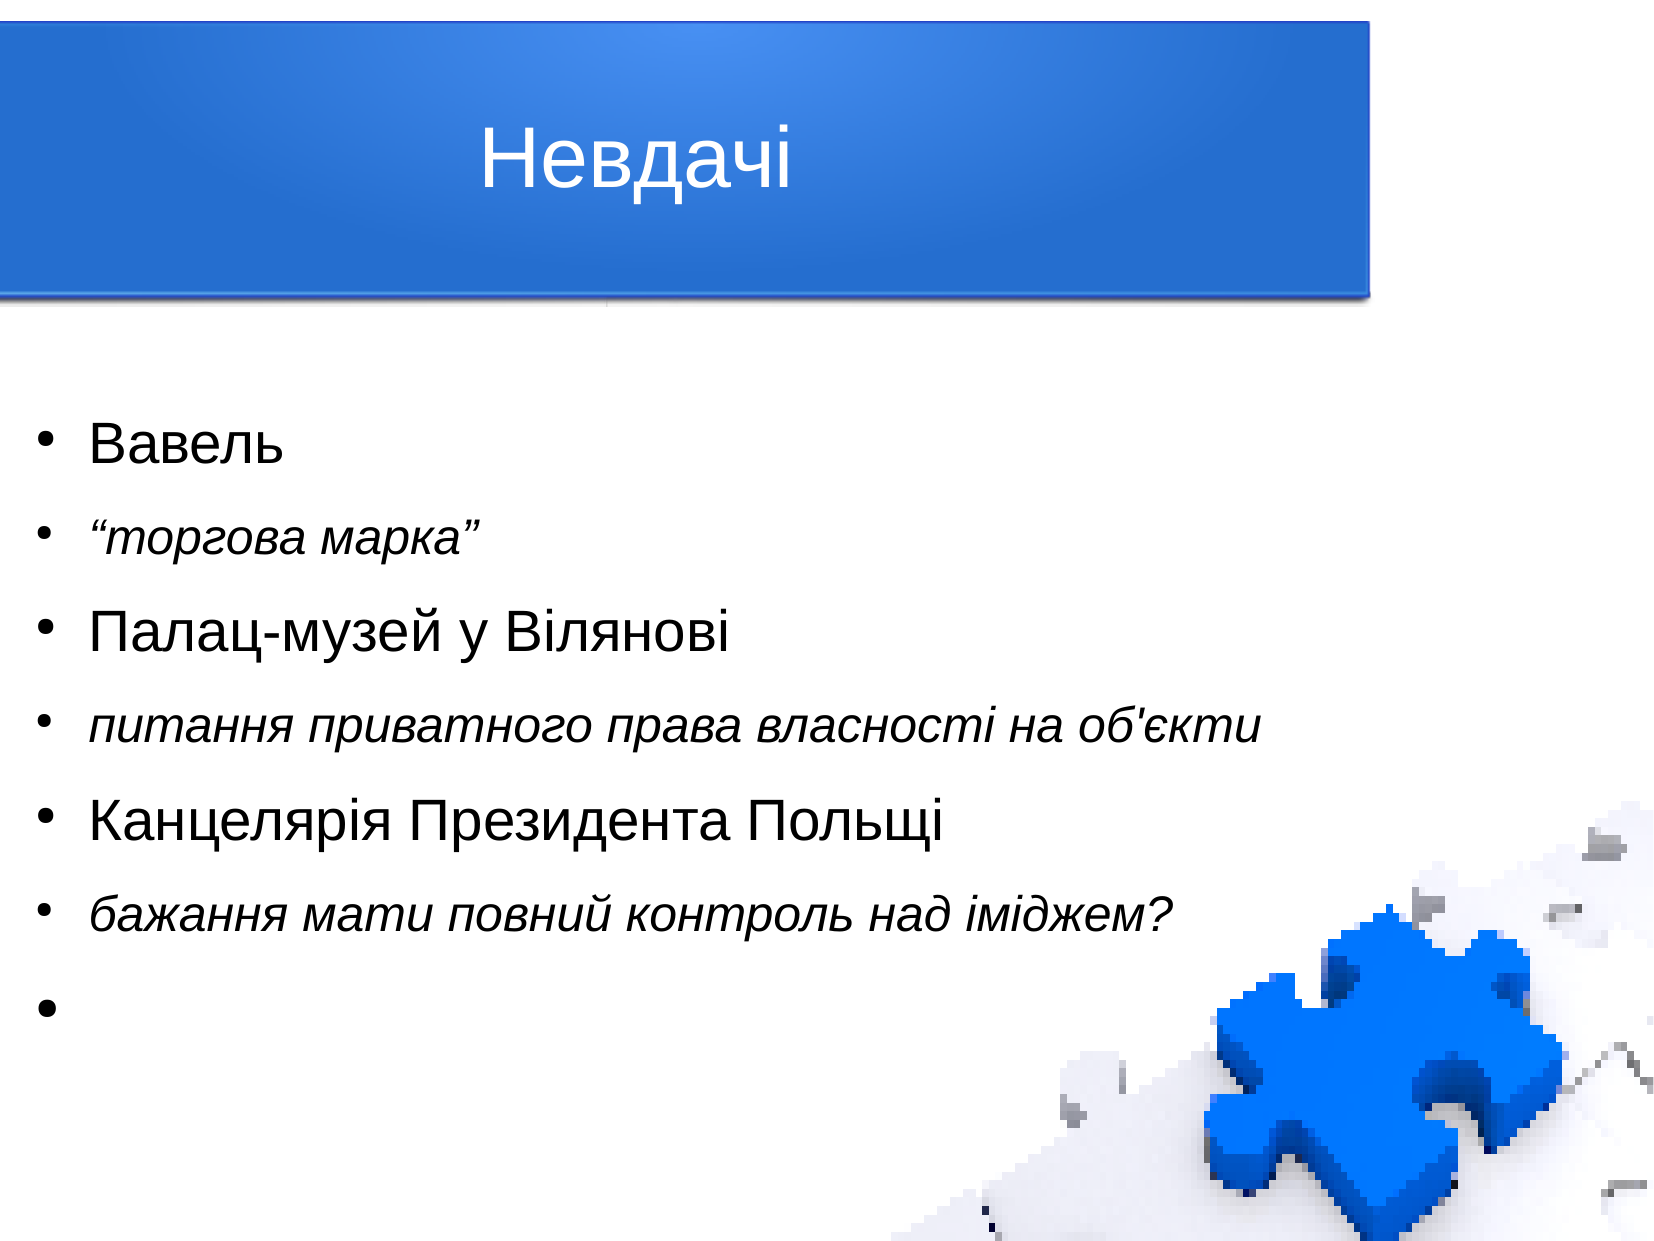

# Невдачі
Вавель
“торгова марка”
Палац-музей у Вілянові
питання приватного права власності на об'єкти
Канцелярія Президента Польщі
бажання мати повний контроль над іміджем?